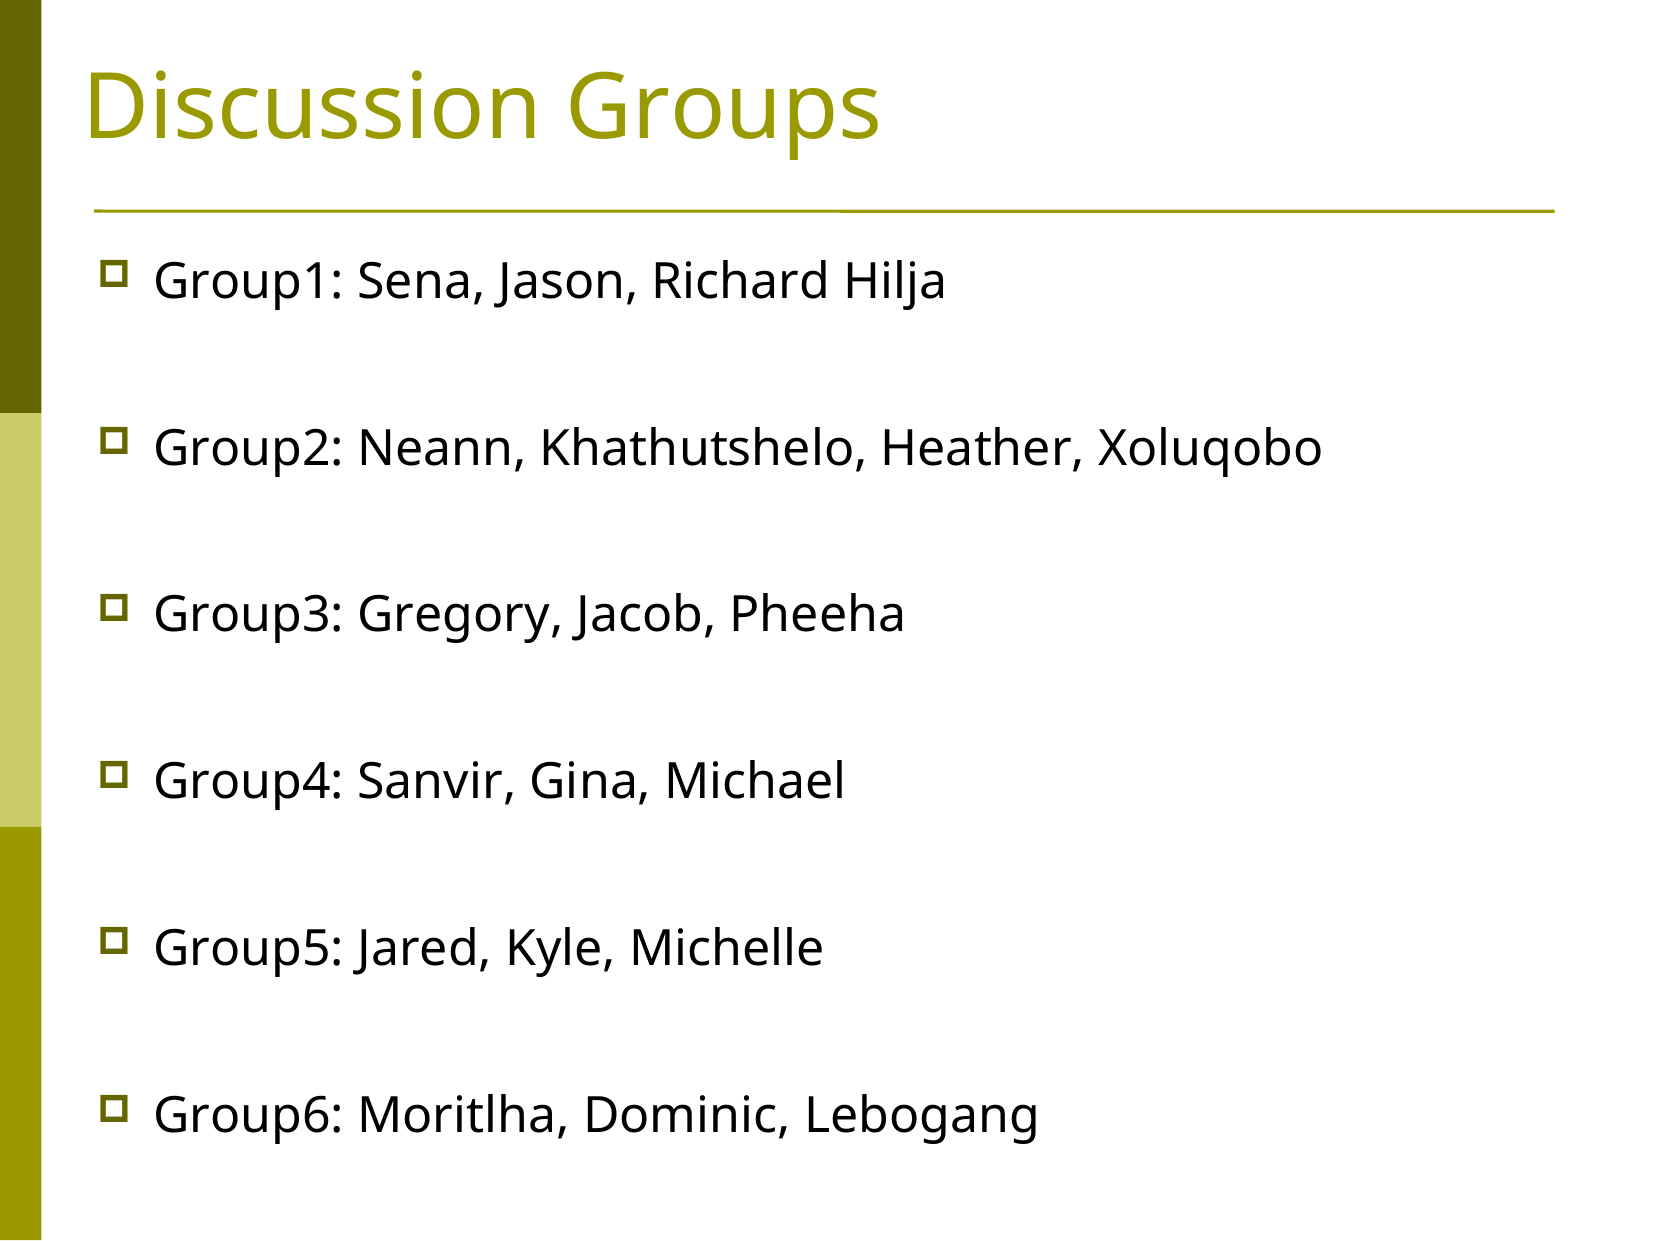

# Discussion Groups
Group1: Sena, Jason, Richard Hilja
Group2: Neann, Khathutshelo, Heather, Xoluqobo
Group3: Gregory, Jacob, Pheeha
Group4: Sanvir, Gina, Michael
Group5: Jared, Kyle, Michelle
Group6: Moritlha, Dominic, Lebogang